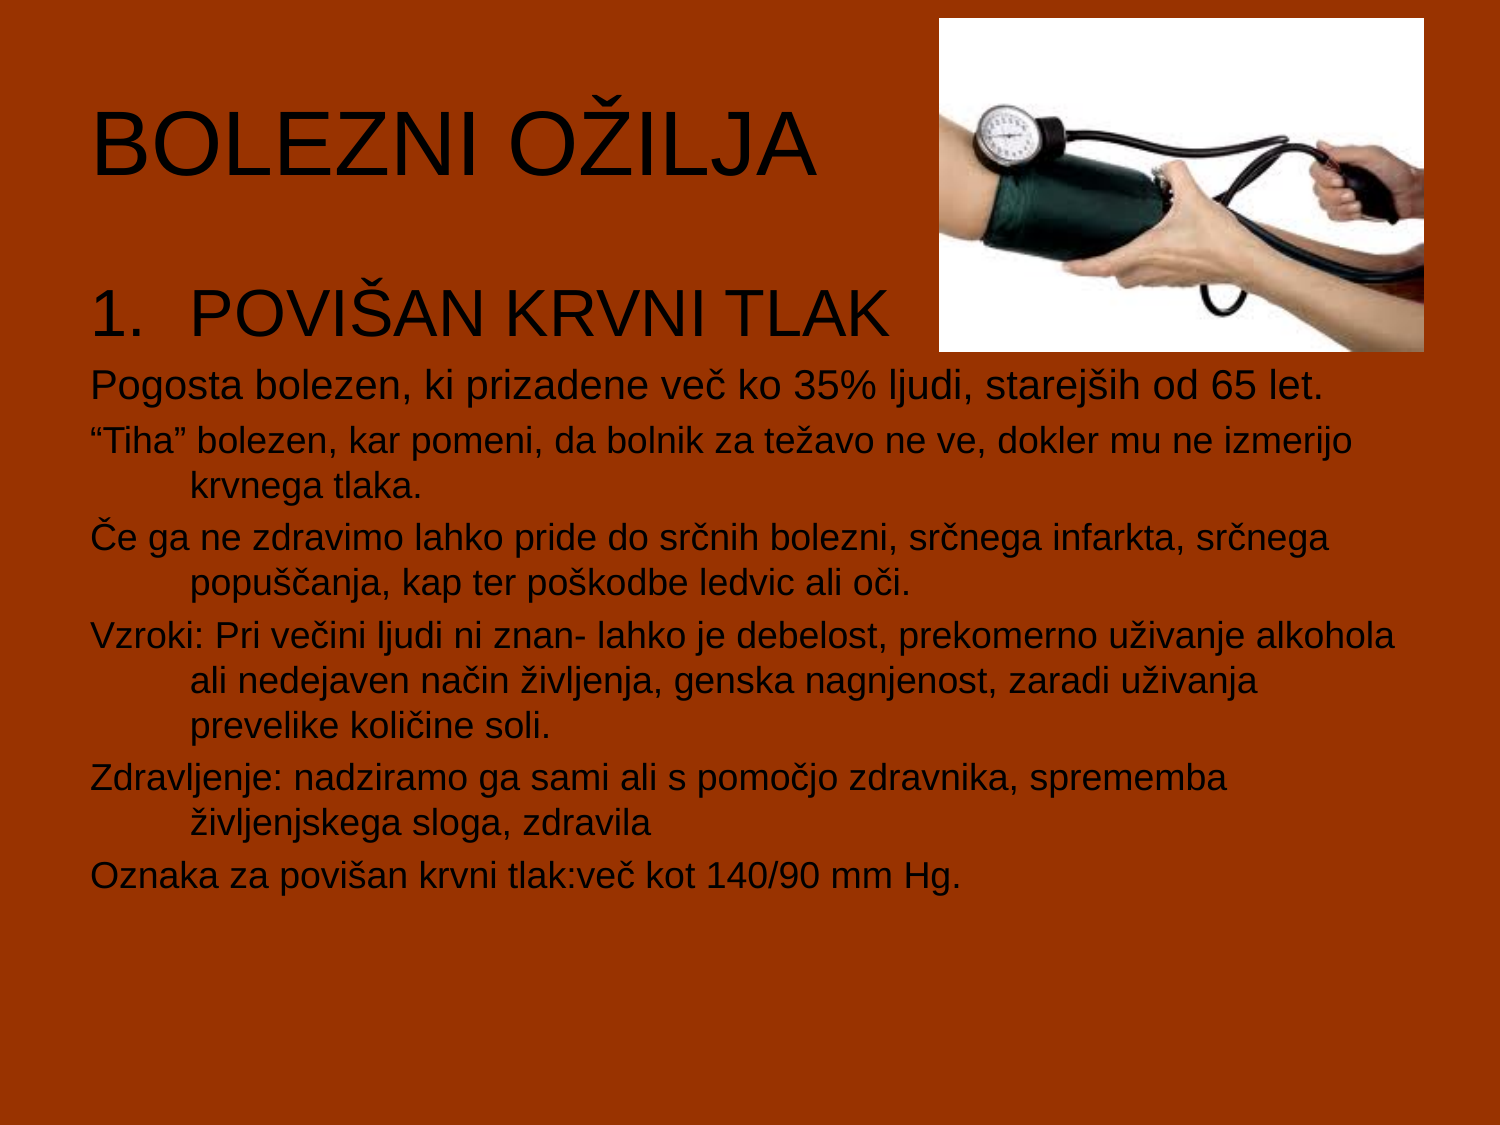

# BOLEZNI OŽILJA
POVIŠAN KRVNI TLAK
Pogosta bolezen, ki prizadene več ko 35% ljudi, starejših od 65 let.
“Tiha” bolezen, kar pomeni, da bolnik za težavo ne ve, dokler mu ne izmerijo krvnega tlaka.
Če ga ne zdravimo lahko pride do srčnih bolezni, srčnega infarkta, srčnega popuščanja, kap ter poškodbe ledvic ali oči.
Vzroki: Pri večini ljudi ni znan- lahko je debelost, prekomerno uživanje alkohola ali nedejaven način življenja, genska nagnjenost, zaradi uživanja prevelike količine soli.
Zdravljenje: nadziramo ga sami ali s pomočjo zdravnika, sprememba življenjskega sloga, zdravila
Oznaka za povišan krvni tlak:več kot 140/90 mm Hg.